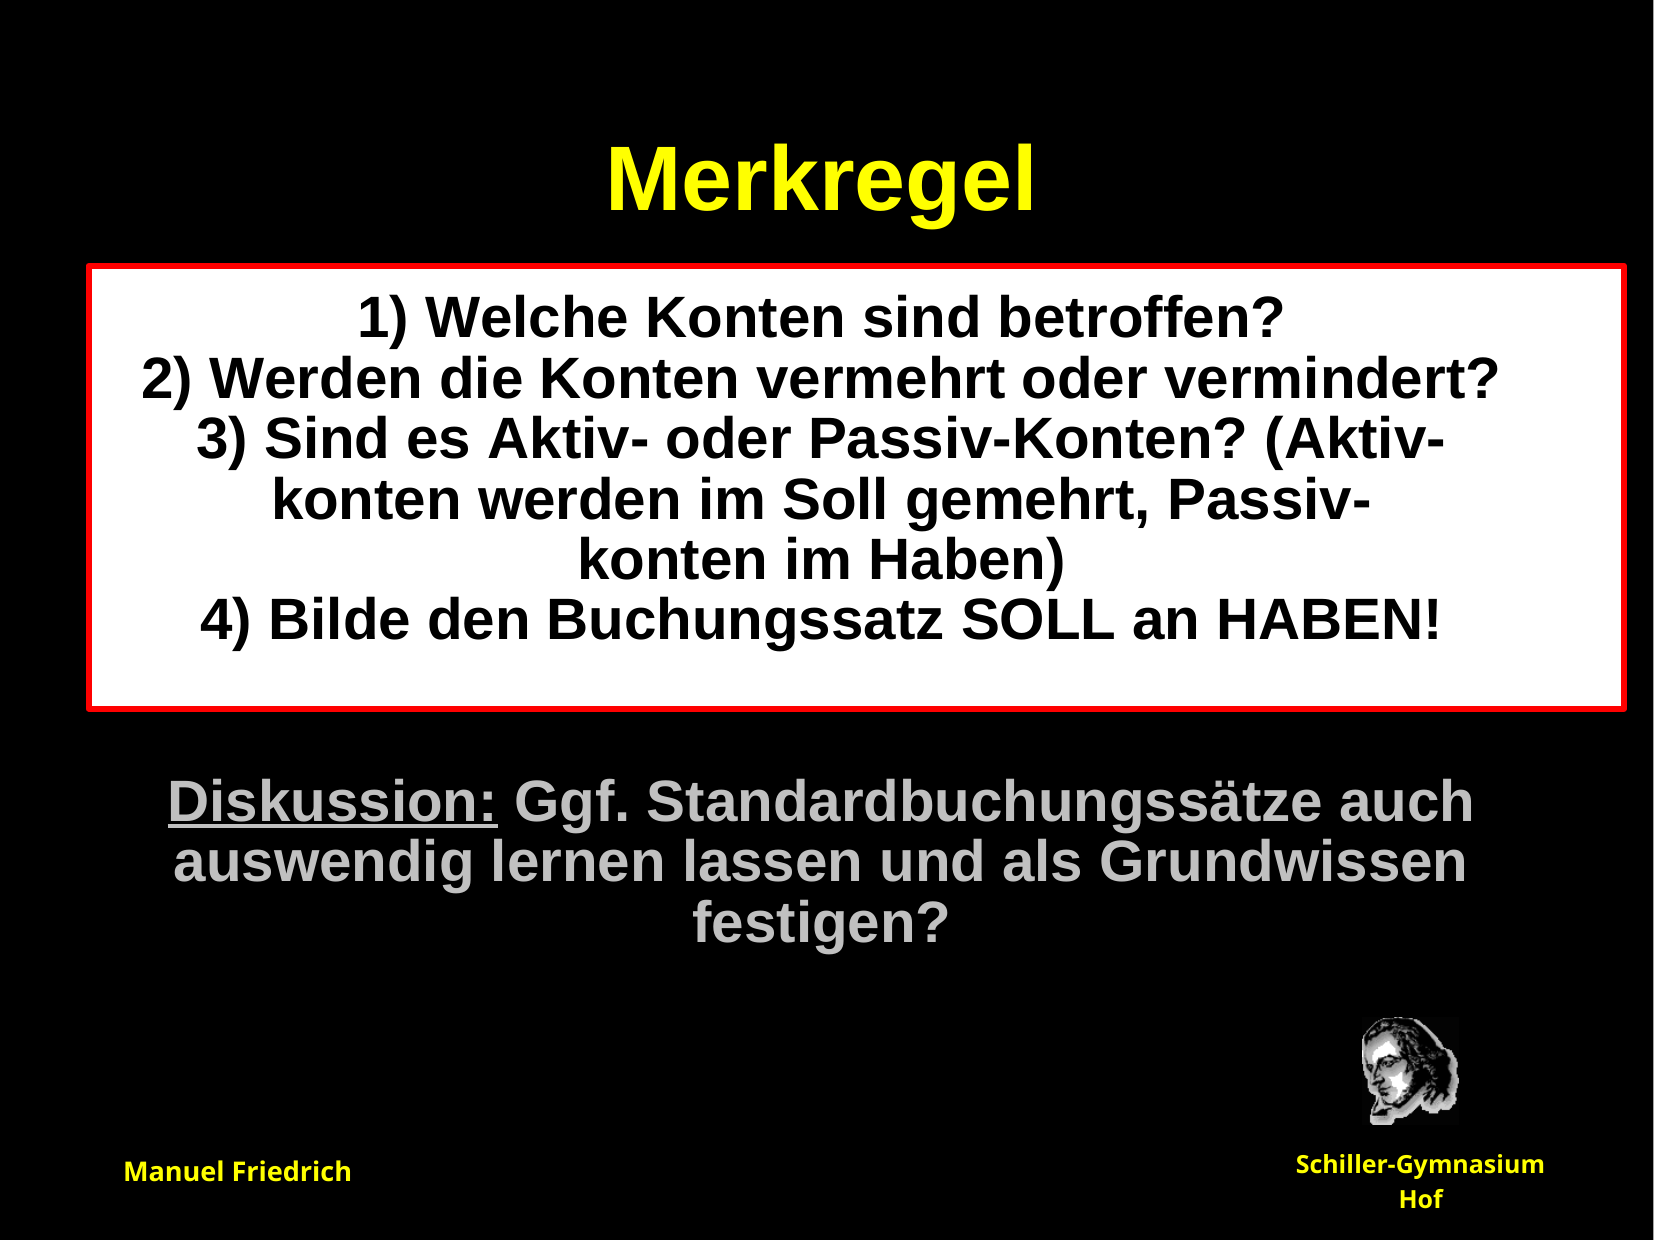

Merkregel
1) Welche Konten sind betroffen?
2) Werden die Konten vermehrt oder vermindert?
3) Sind es Aktiv- oder Passiv-Konten? (Aktiv-
konten werden im Soll gemehrt, Passiv-
konten im Haben)
4) Bilde den Buchungssatz SOLL an HABEN!
Diskussion: Ggf. Standardbuchungssätze auch
auswendig lernen lassen und als Grundwissen
festigen?
Schiller-Gymnasium
Hof
Manuel Friedrich